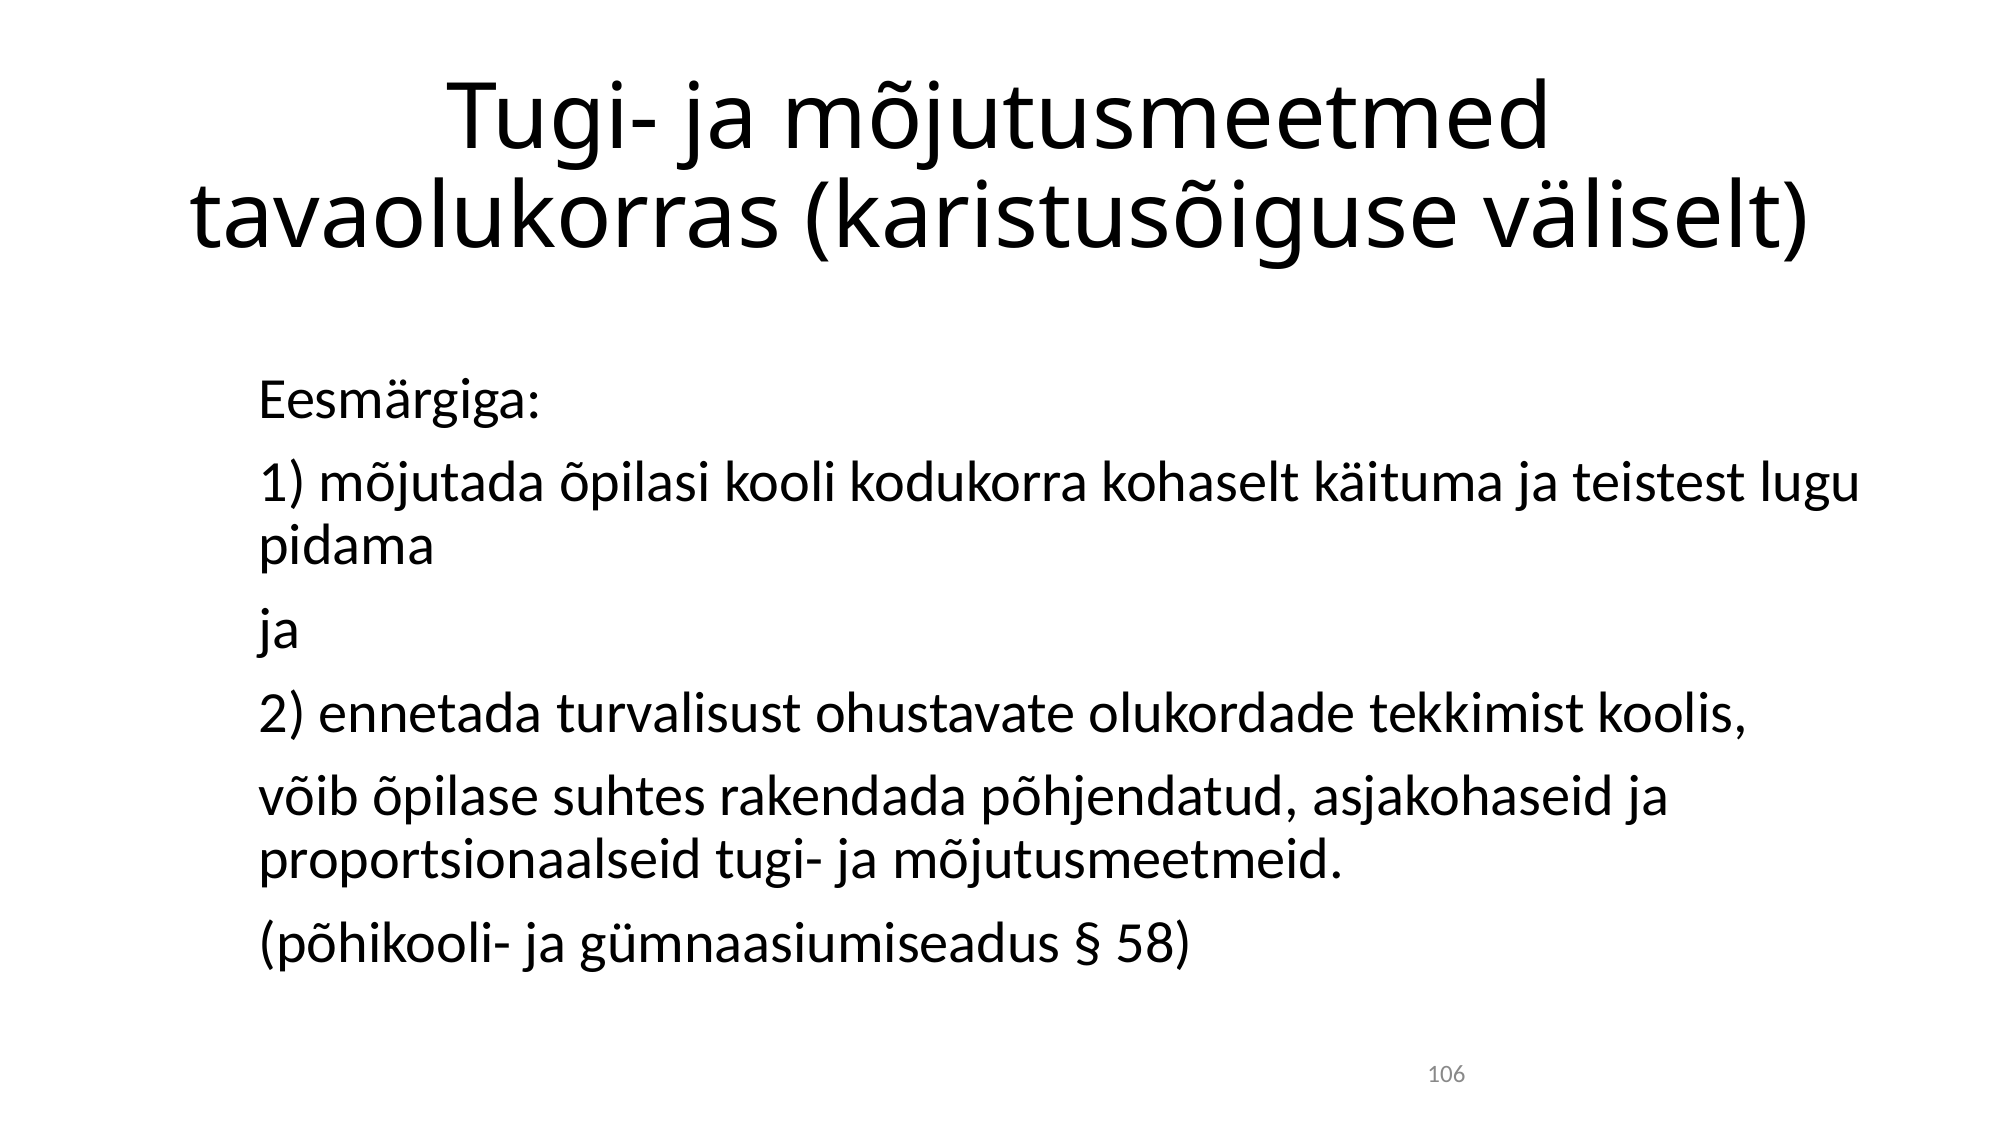

# Tugi- ja mõjutusmeetmed tavaolukorras (karistusõiguse väliselt)
Eesmärgiga:
1) mõjutada õpilasi kooli kodukorra kohaselt käituma ja teistest lugu pidama
ja
2) ennetada turvalisust ohustavate olukordade tekkimist koolis,
võib õpilase suhtes rakendada põhjendatud, asjakohaseid ja proportsionaalseid tugi- ja mõjutusmeetmeid.
(põhikooli- ja gümnaasiumiseadus § 58)
106